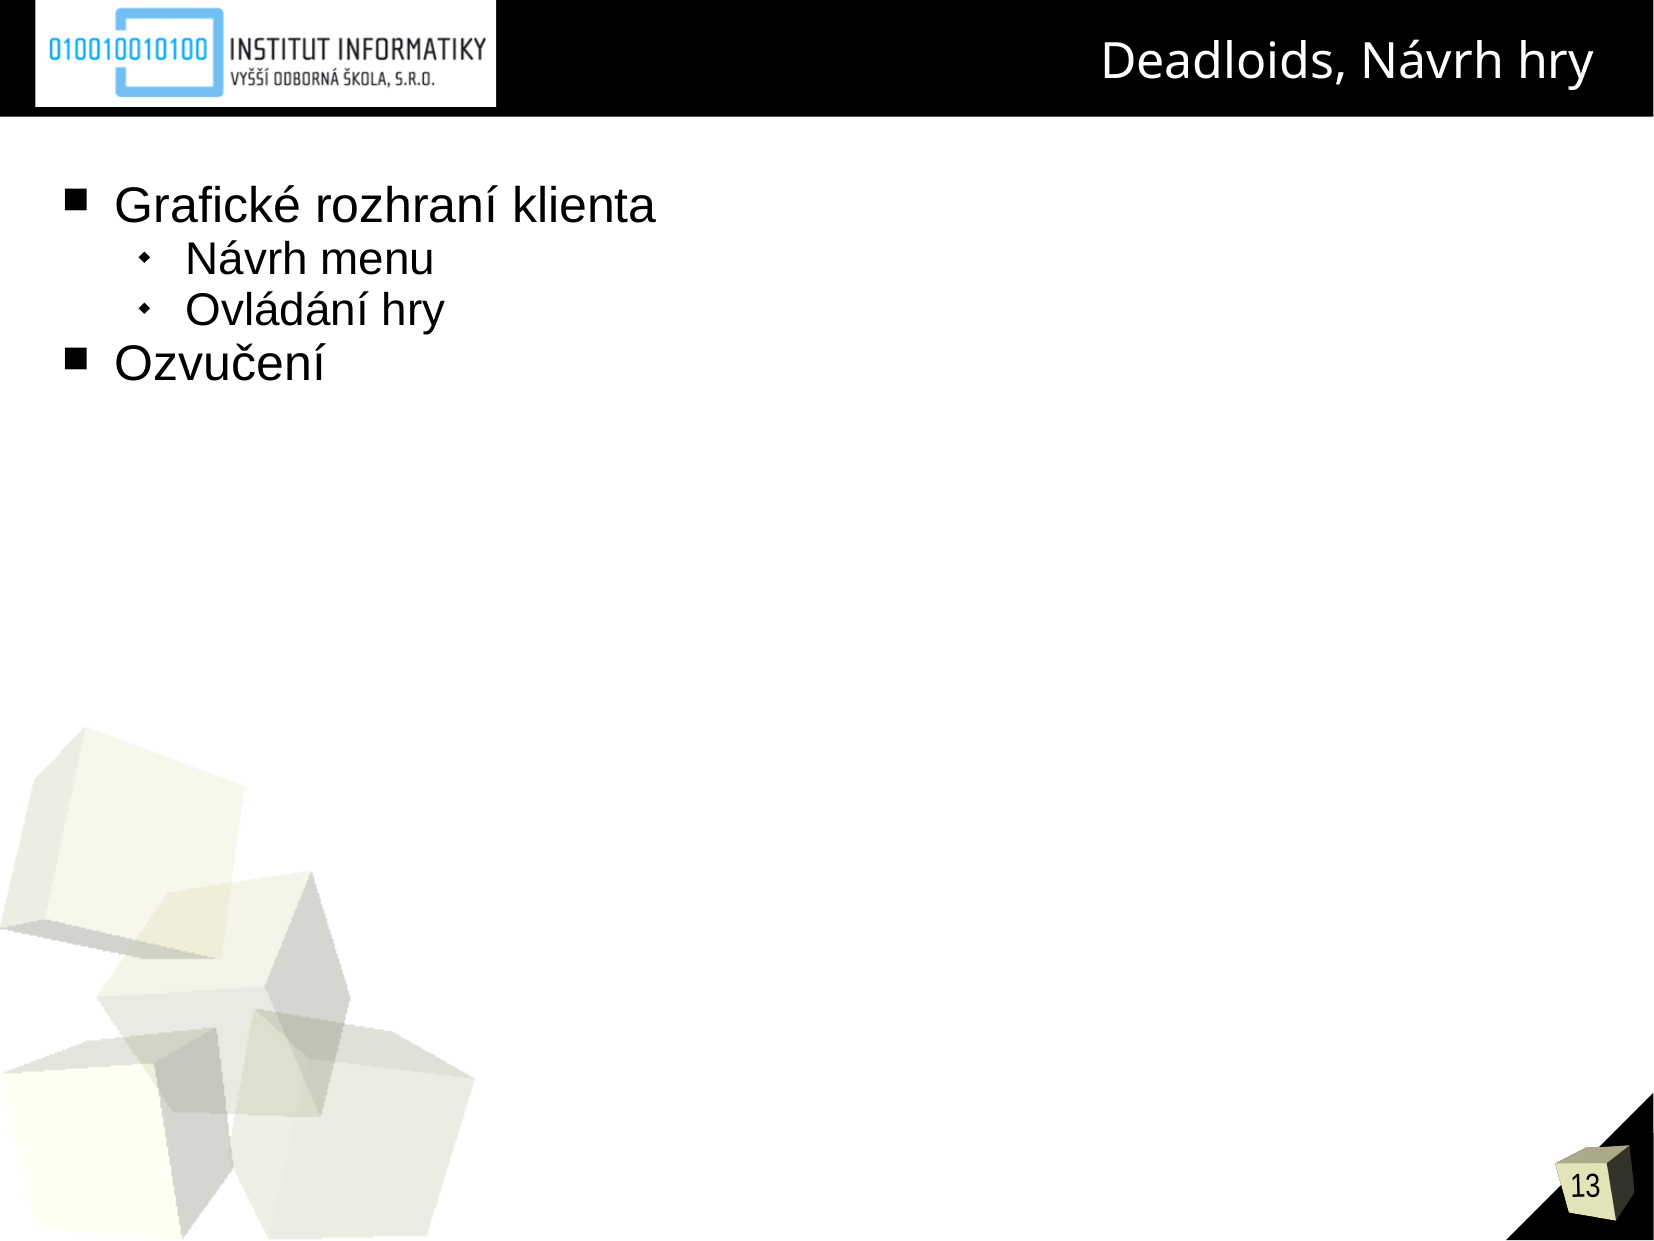

# Deadloids, Návrh hry
Grafické rozhraní klienta
Návrh menu
Ovládání hry
Ozvučení